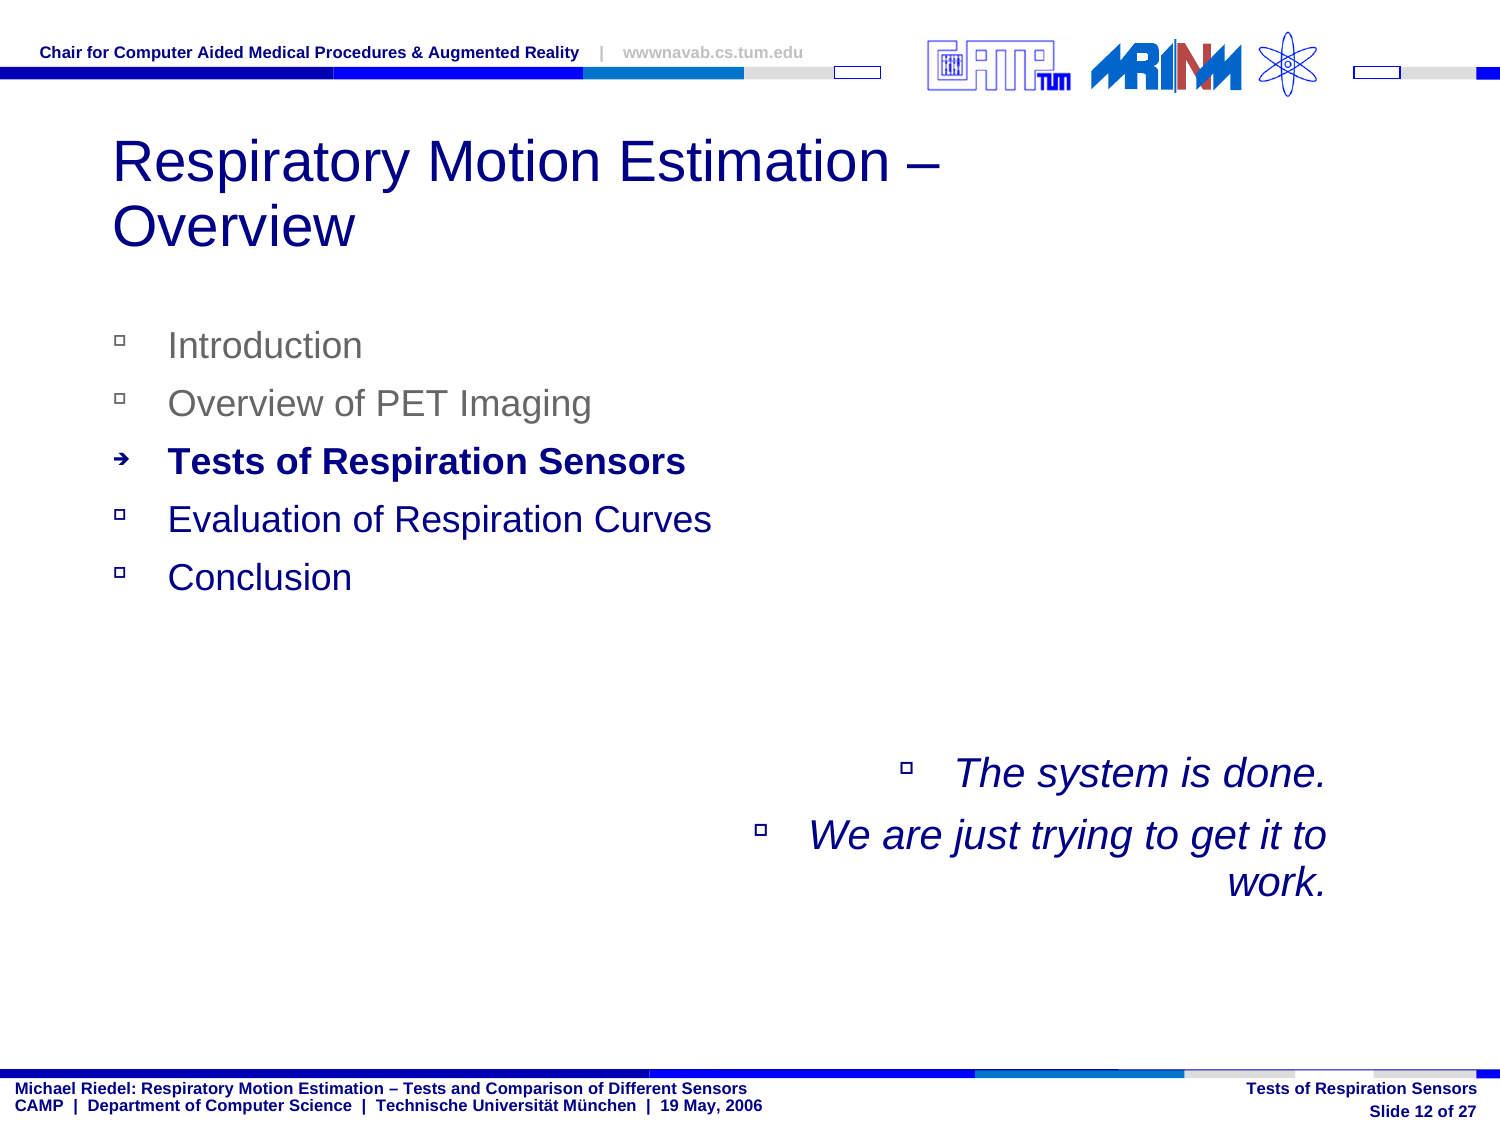

# Respiratory Motion Estimation – Overview
Introduction
Overview of PET Imaging
Tests of Respiration Sensors
Evaluation of Respiration Curves
Conclusion
The system is done.
We are just trying to get it to work.
Tests of Respiration Sensors